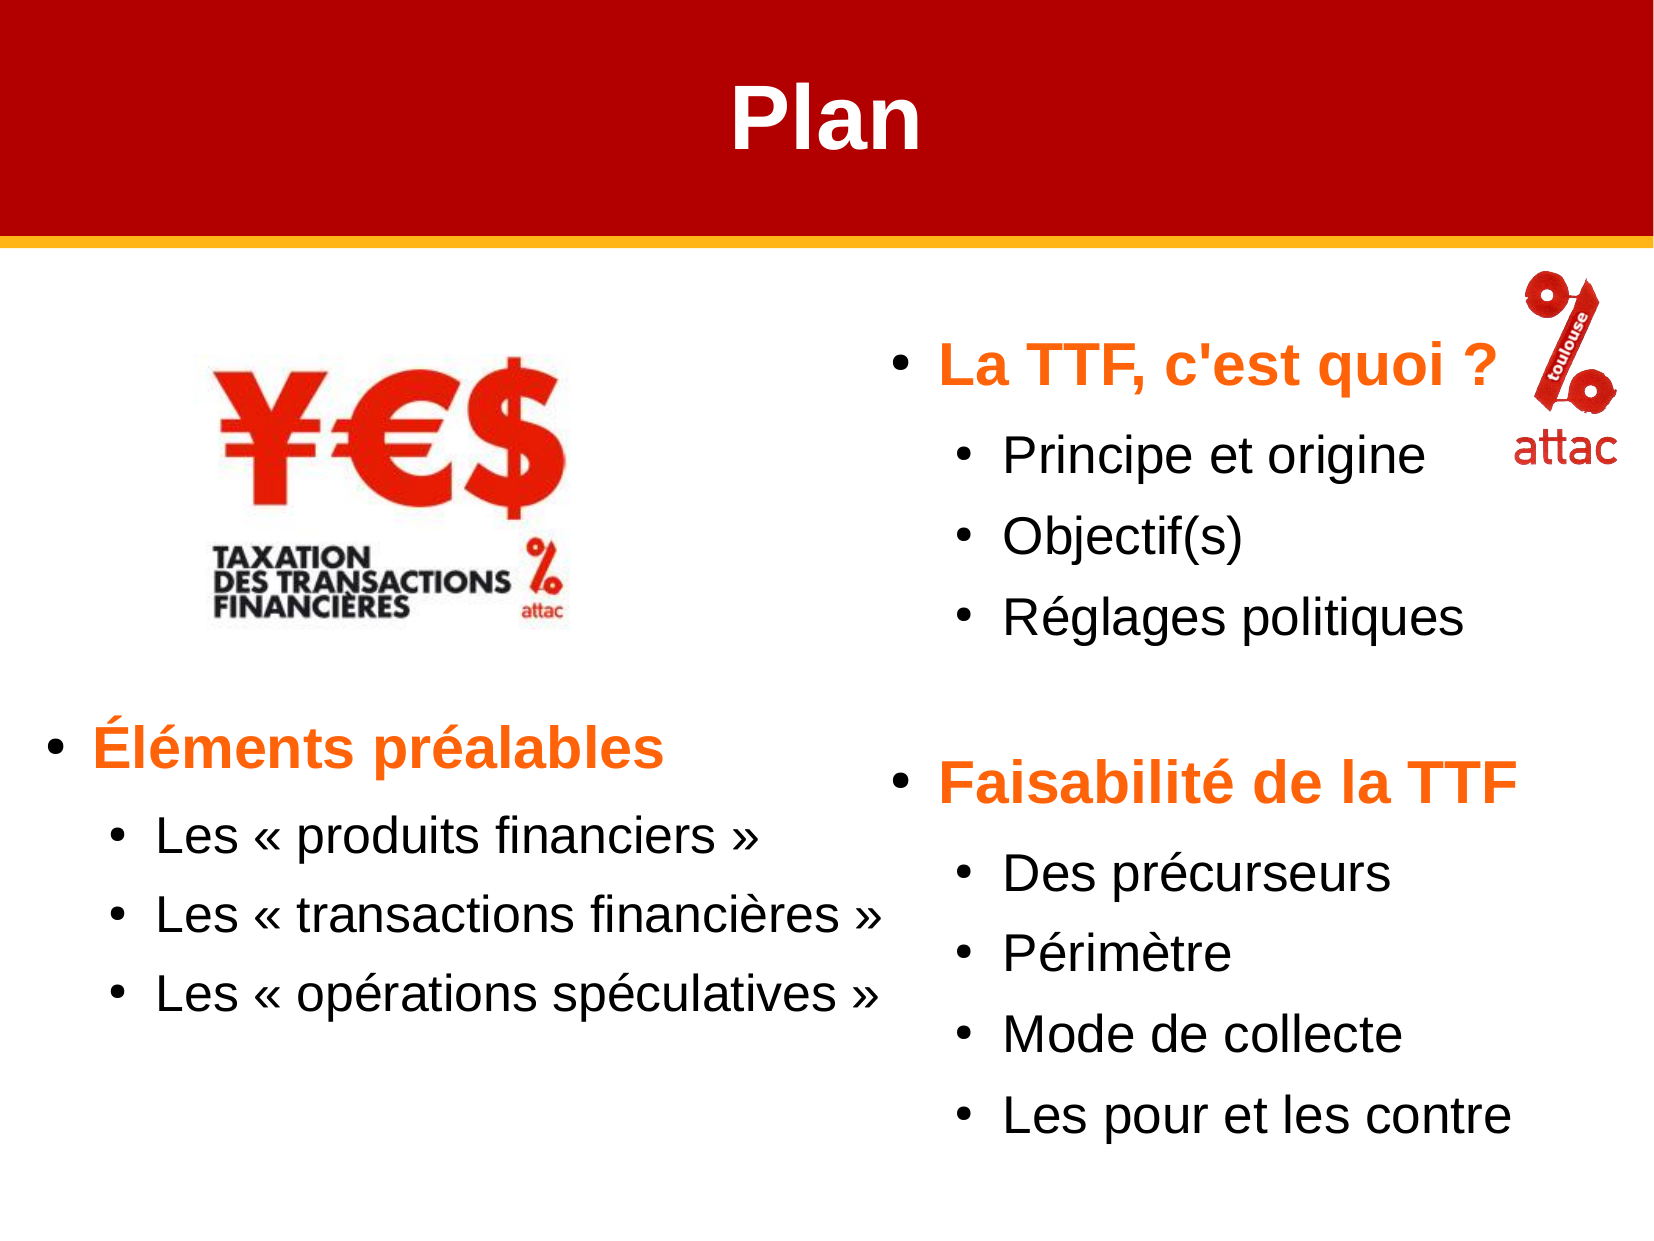

# Plan
La TTF, c'est quoi ?
Principe et origine
Objectif(s)
Réglages politiques
Faisabilité de la TTF
Des précurseurs
Périmètre
Mode de collecte
Les pour et les contre
Éléments préalables
Les « produits financiers »
Les « transactions financières »
Les « opérations spéculatives »